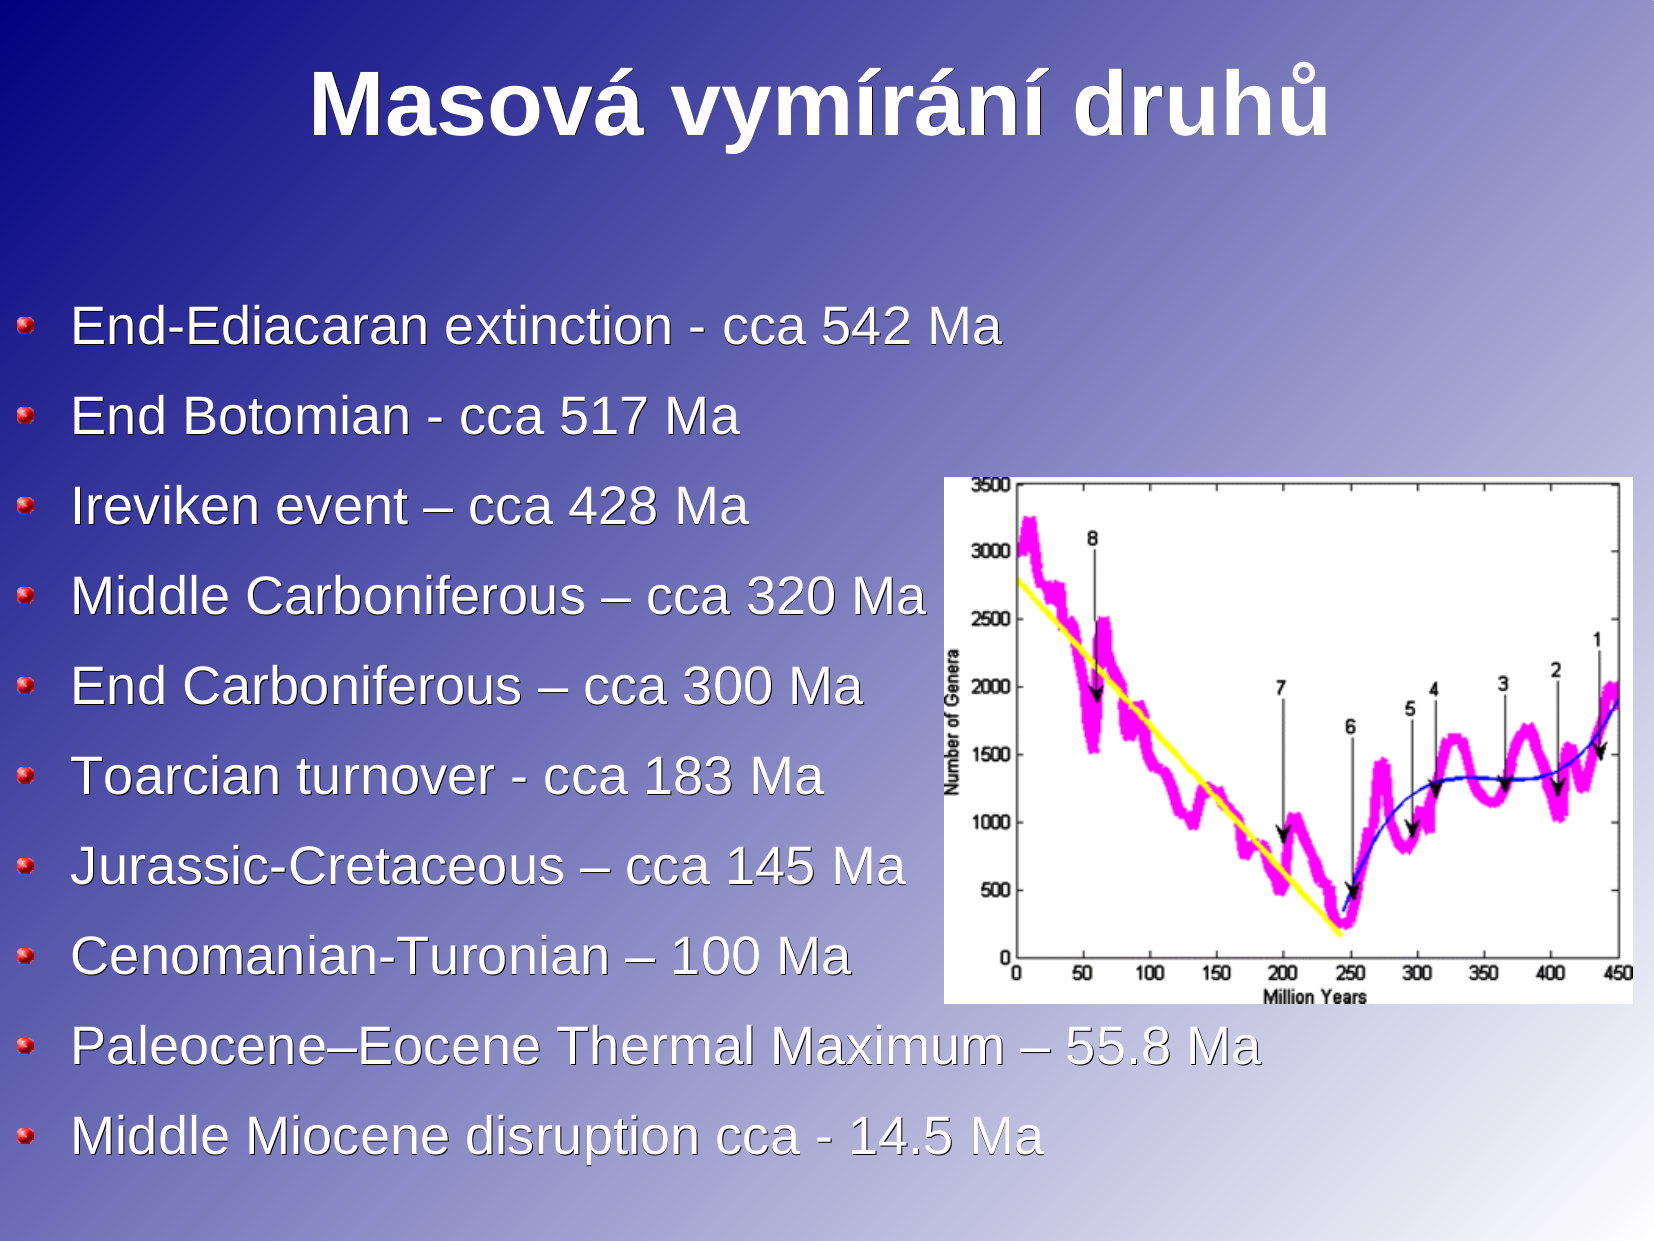

# Masová vymírání druhů
End-Ediacaran extinction - cca 542 Ma
End Botomian - cca 517 Ma
Ireviken event – cca 428 Ma
Middle Carboniferous – cca 320 Ma
End Carboniferous – cca 300 Ma
Toarcian turnover - cca 183 Ma
Jurassic-Cretaceous – cca 145 Ma
Cenomanian-Turonian – 100 Ma
Paleocene–Eocene Thermal Maximum – 55.8 Ma
Middle Miocene disruption cca - 14.5 Ma